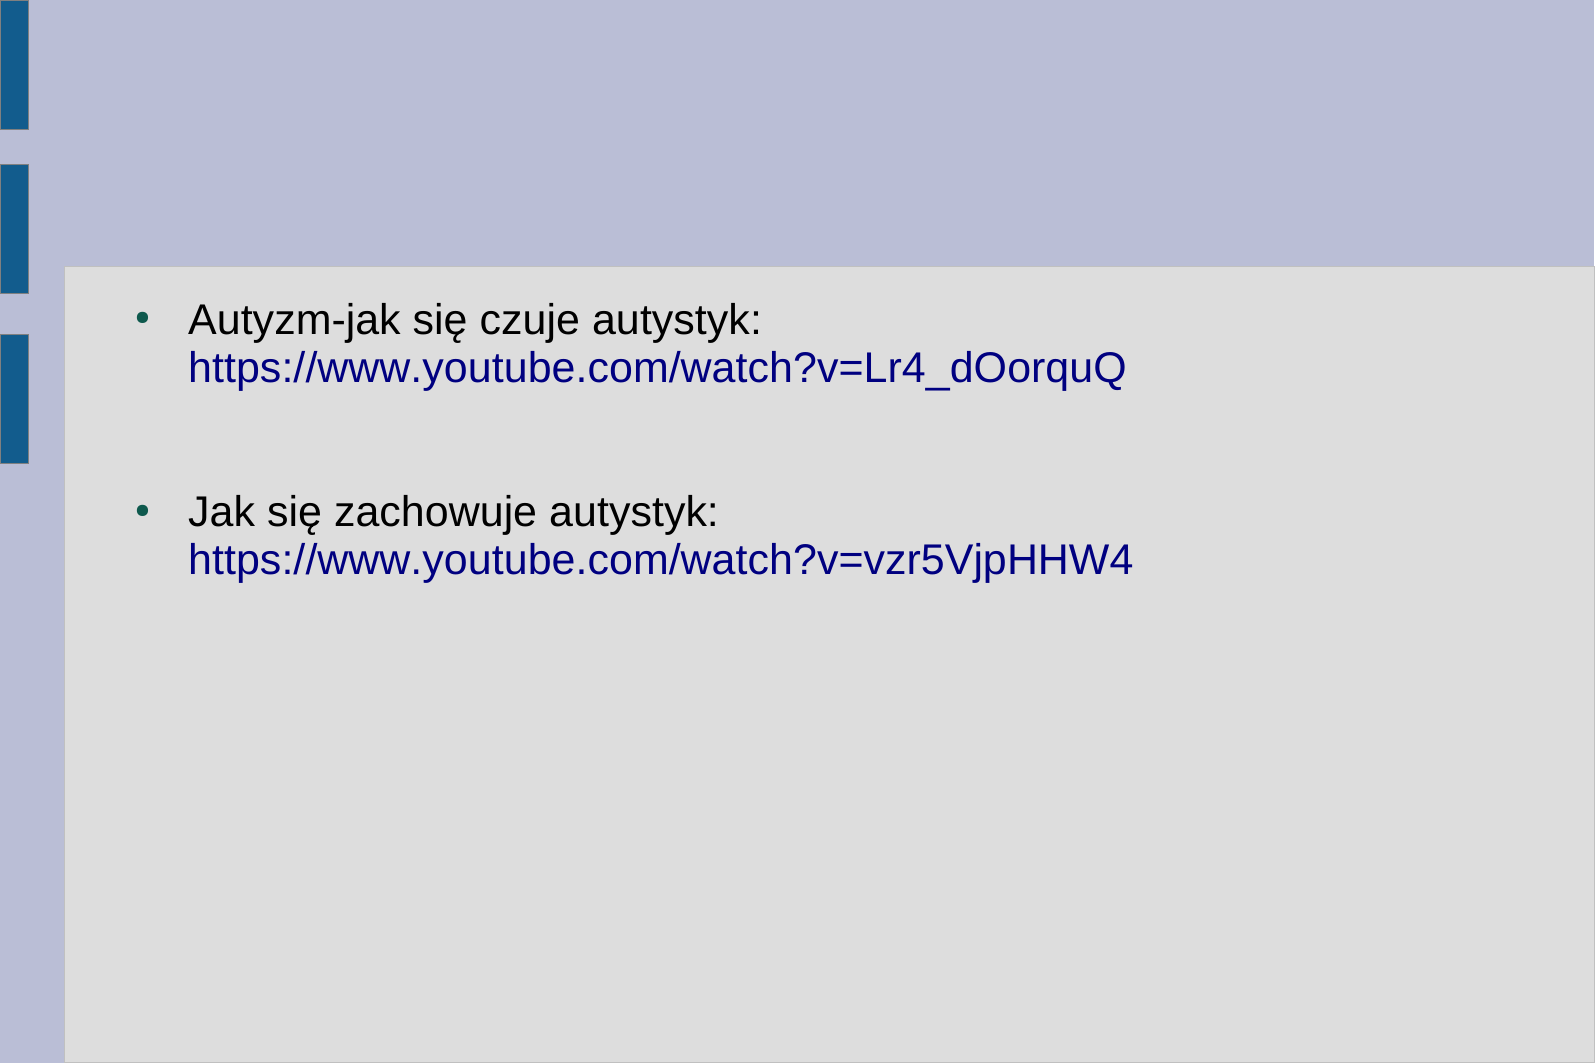

#
Autyzm-jak się czuje autystyk:
https://www.youtube.com/watch?v=Lr4_dOorquQ
Jak się zachowuje autystyk:
https://www.youtube.com/watch?v=vzr5VjpHHW4